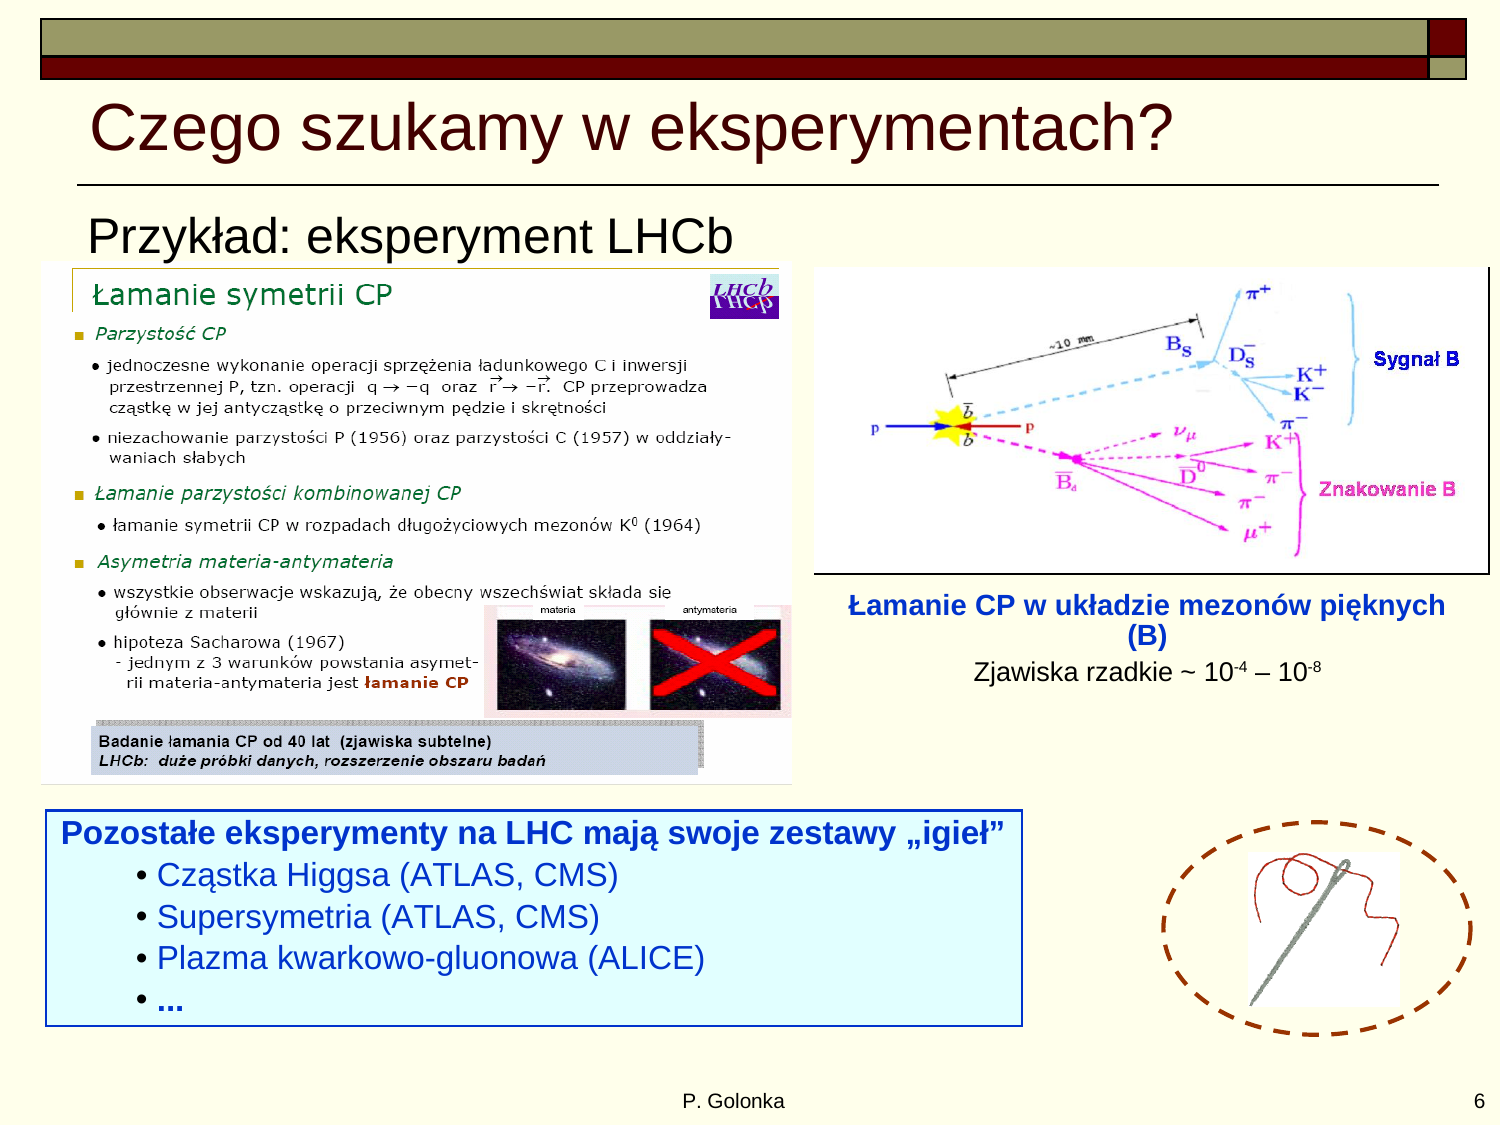

# Czego szukamy w eksperymentach?
Przykład: eksperyment LHCb
Łamanie CP w układzie mezonów pięknych (B)
Zjawiska rzadkie ~ 10-4 – 10-8
Pozostałe eksperymenty na LHC mają swoje zestawy „igieł”
 Cząstka Higgsa (ATLAS, CMS)
 Supersymetria (ATLAS, CMS)
 Plazma kwarkowo-gluonowa (ALICE)
 ...
P. Golonka
6